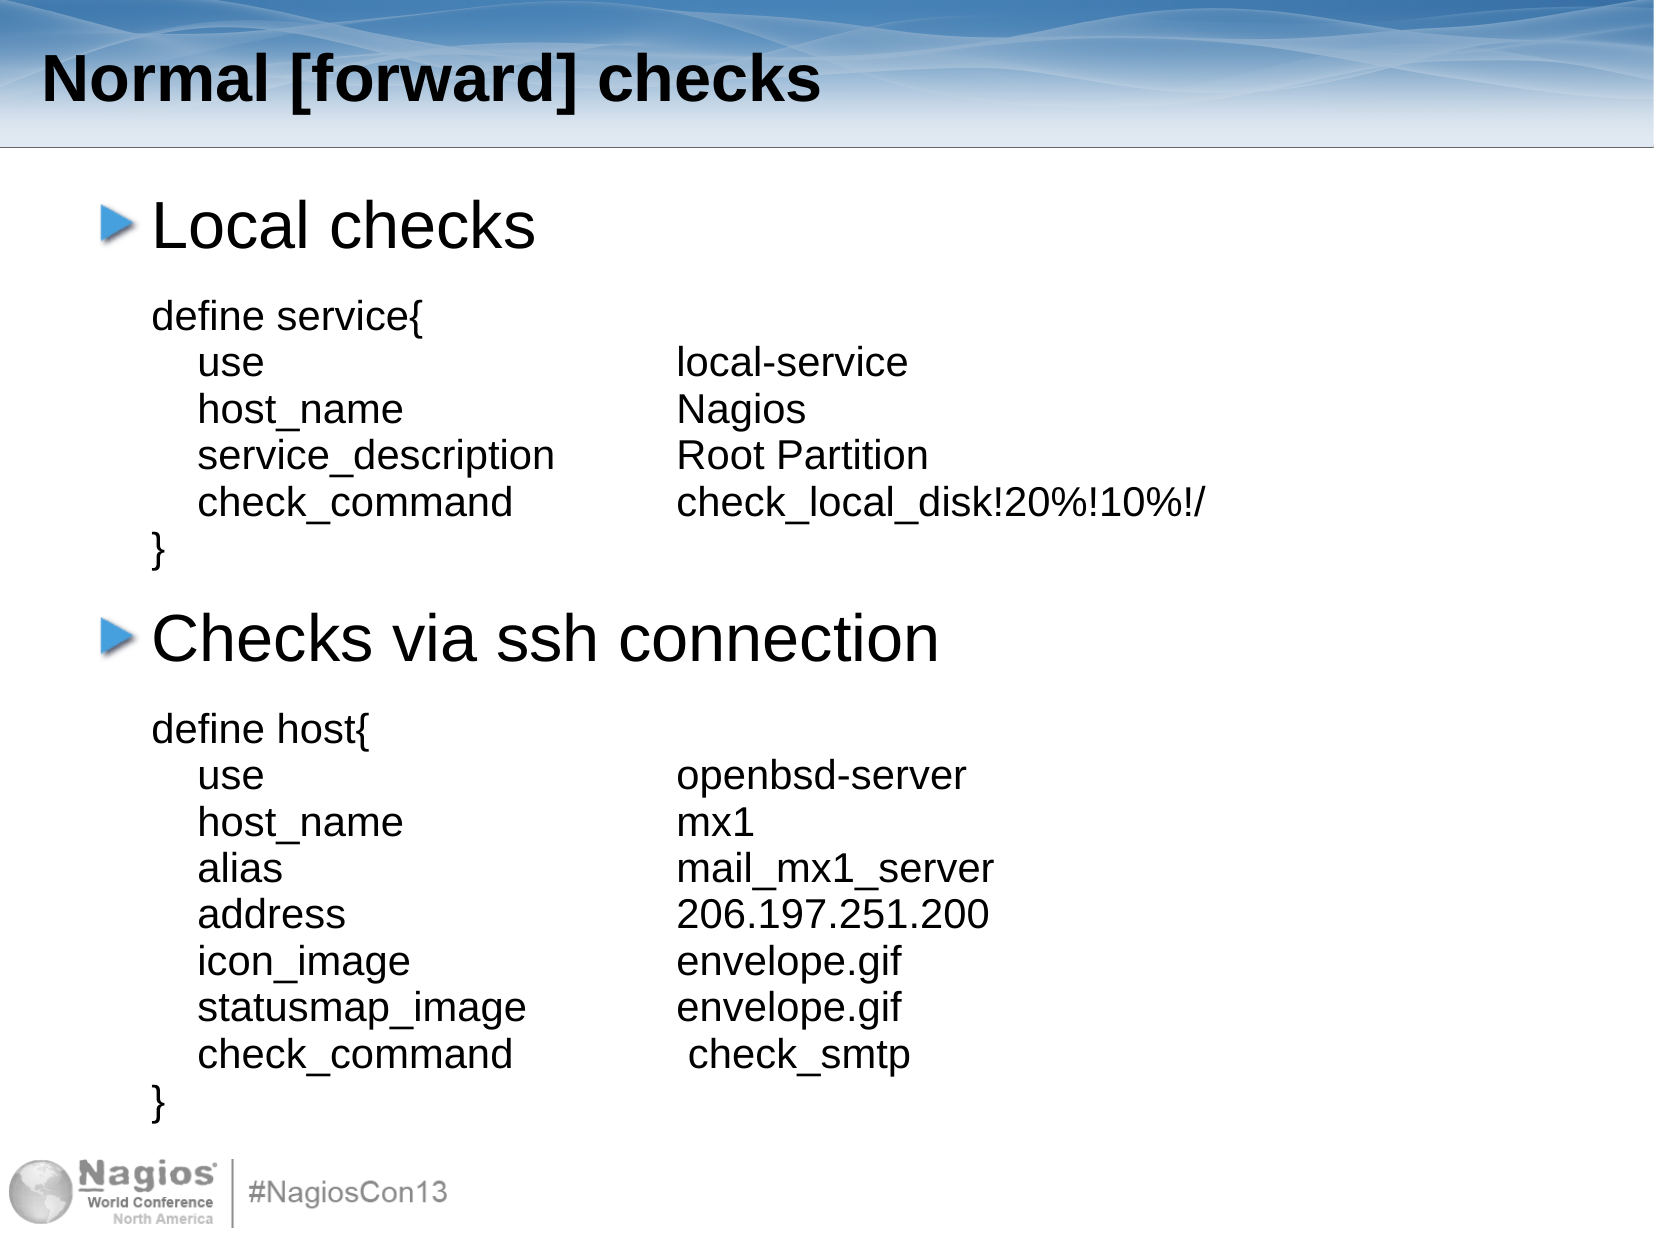

# Normal [forward] checks
Local checks
define service{
 use 		local-service
 host_name 	Nagios
 service_description 	Root Partition
 check_command			check_local_disk!20%!10%!/
}
Checks via ssh connection
define host{
 use 			openbsd-server
 host_name 		mx1
 alias 			mail_mx1_server
 address 		206.197.251.200
 icon_image 		envelope.gif
 statusmap_image 	envelope.gif
 check_command 	 check_smtp
}